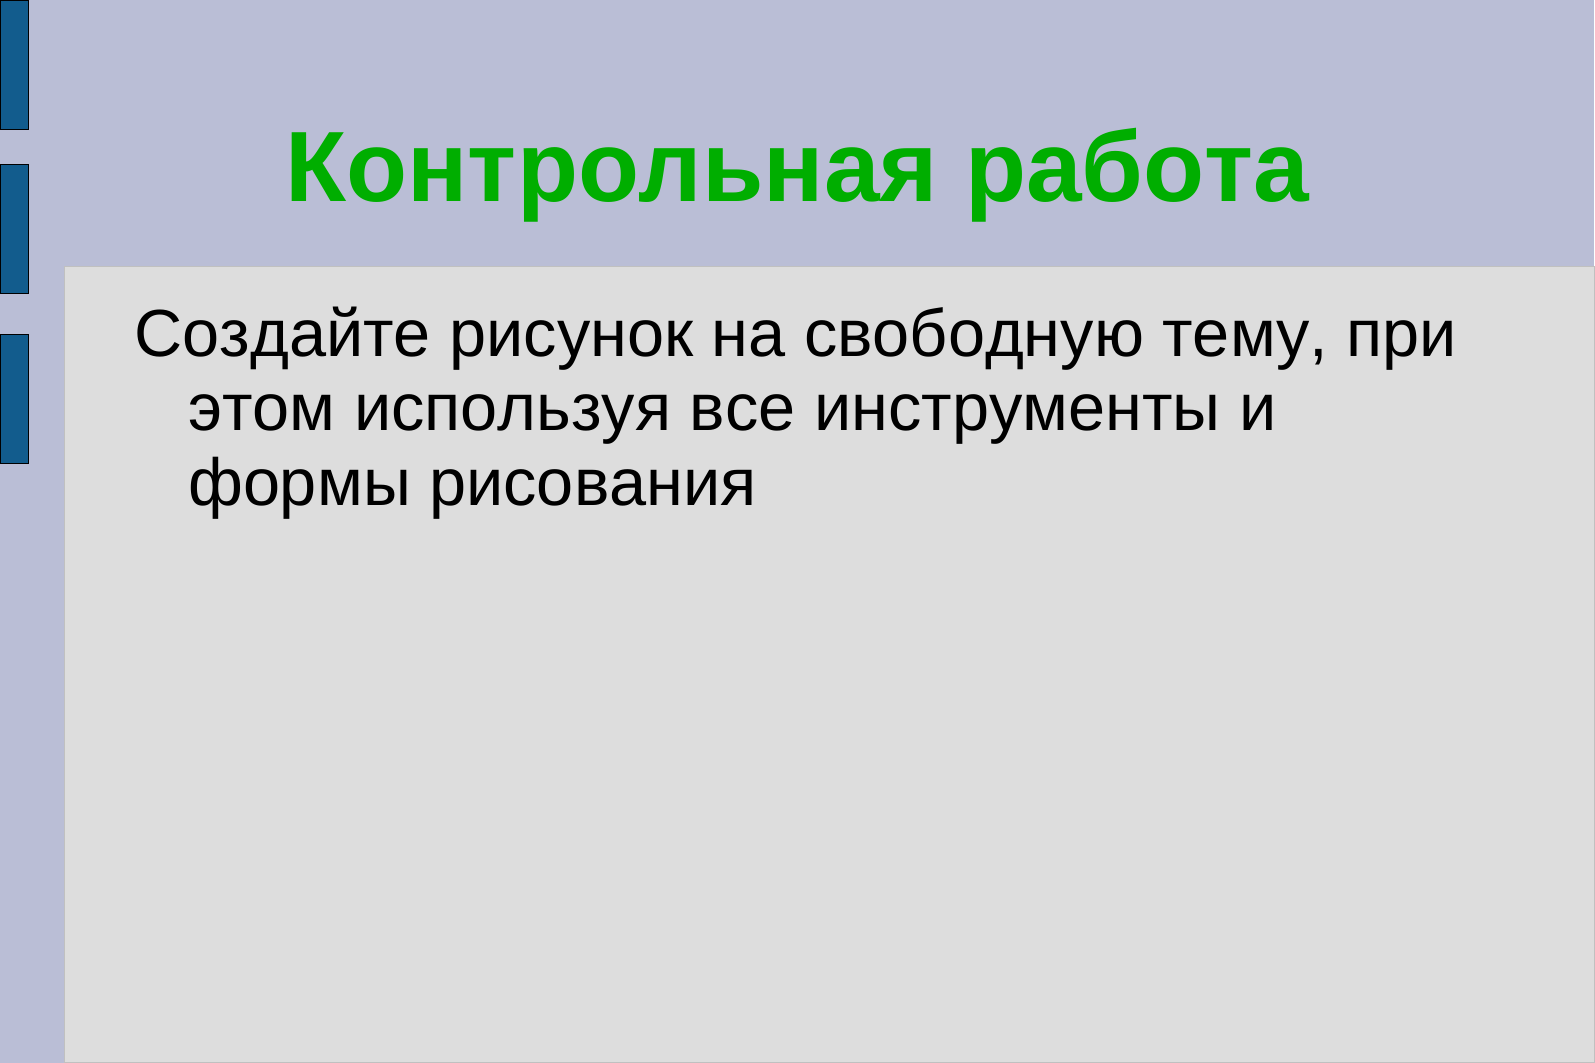

# Контрольная работа
Создайте рисунок на свободную тему, при этом используя все инструменты и формы рисования